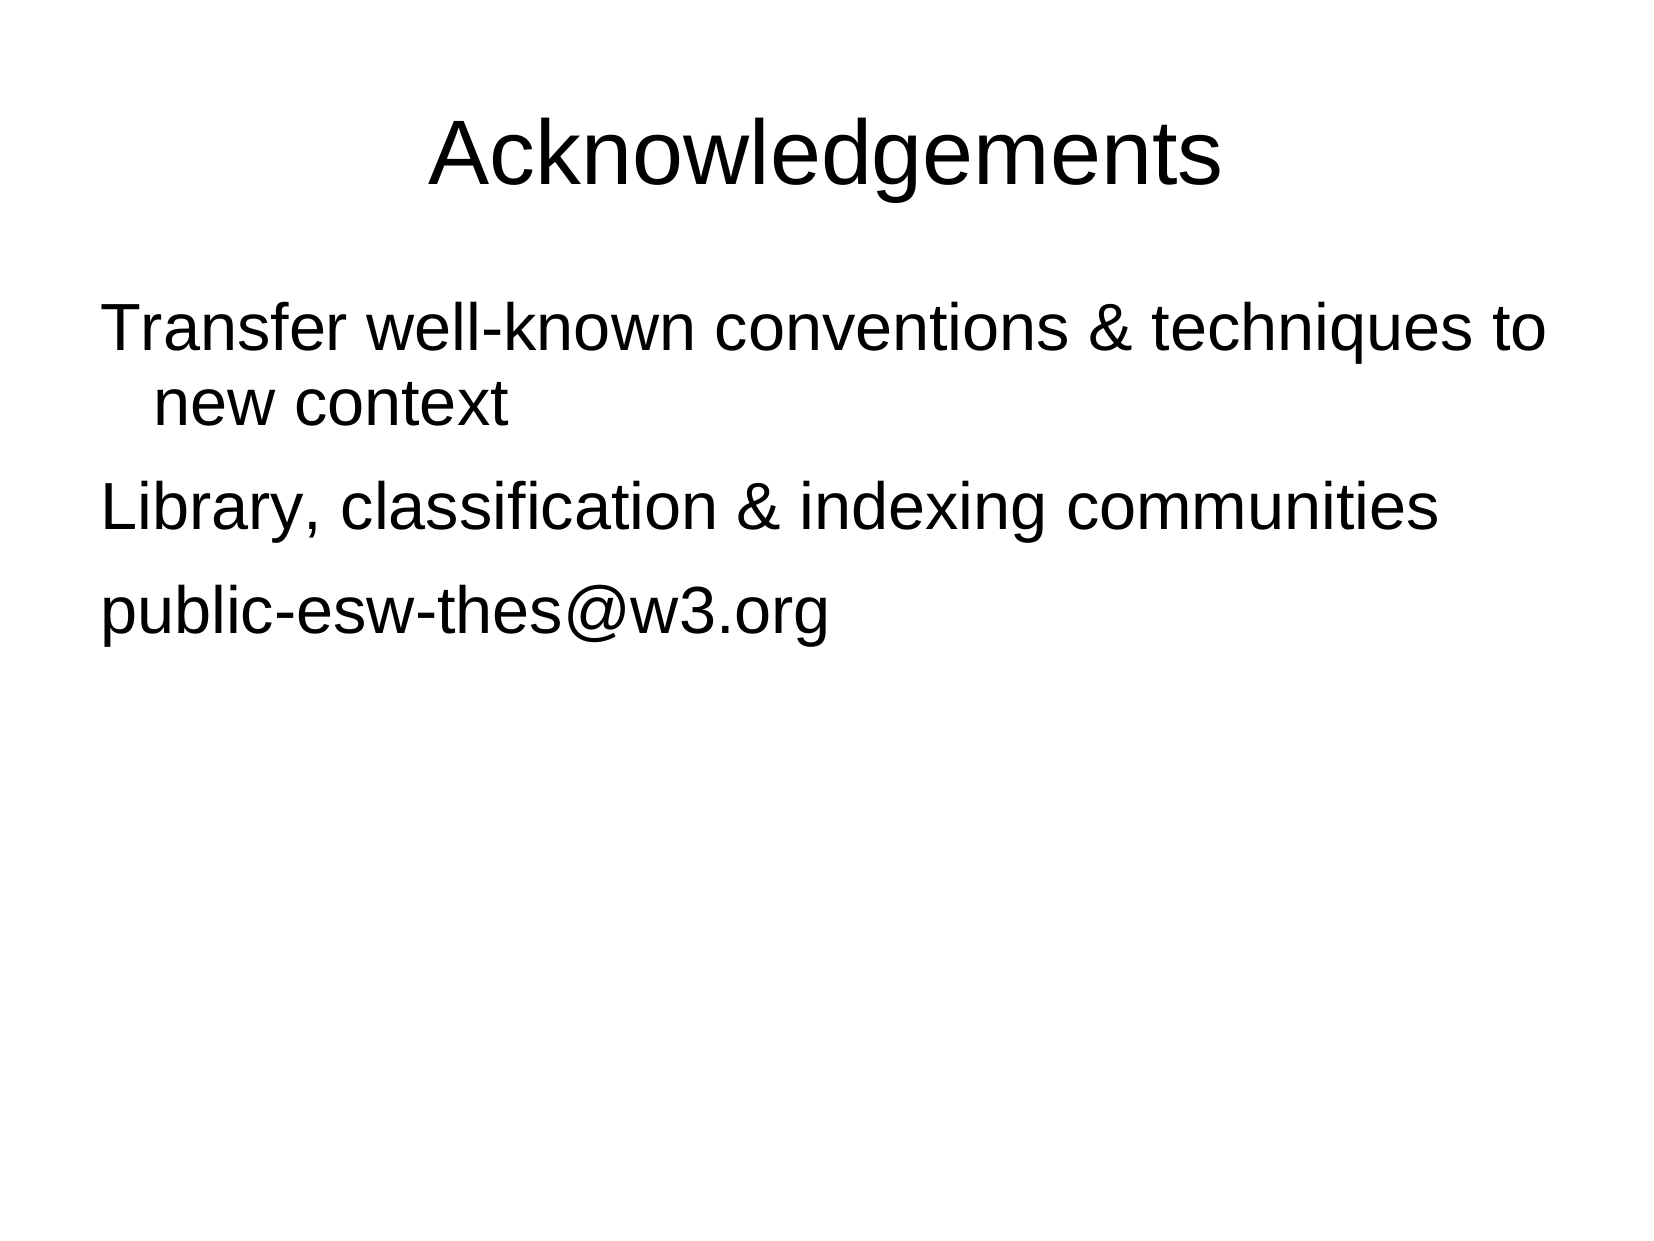

# Acknowledgements
Transfer well-known conventions & techniques to new context
Library, classification & indexing communities
public-esw-thes@w3.org